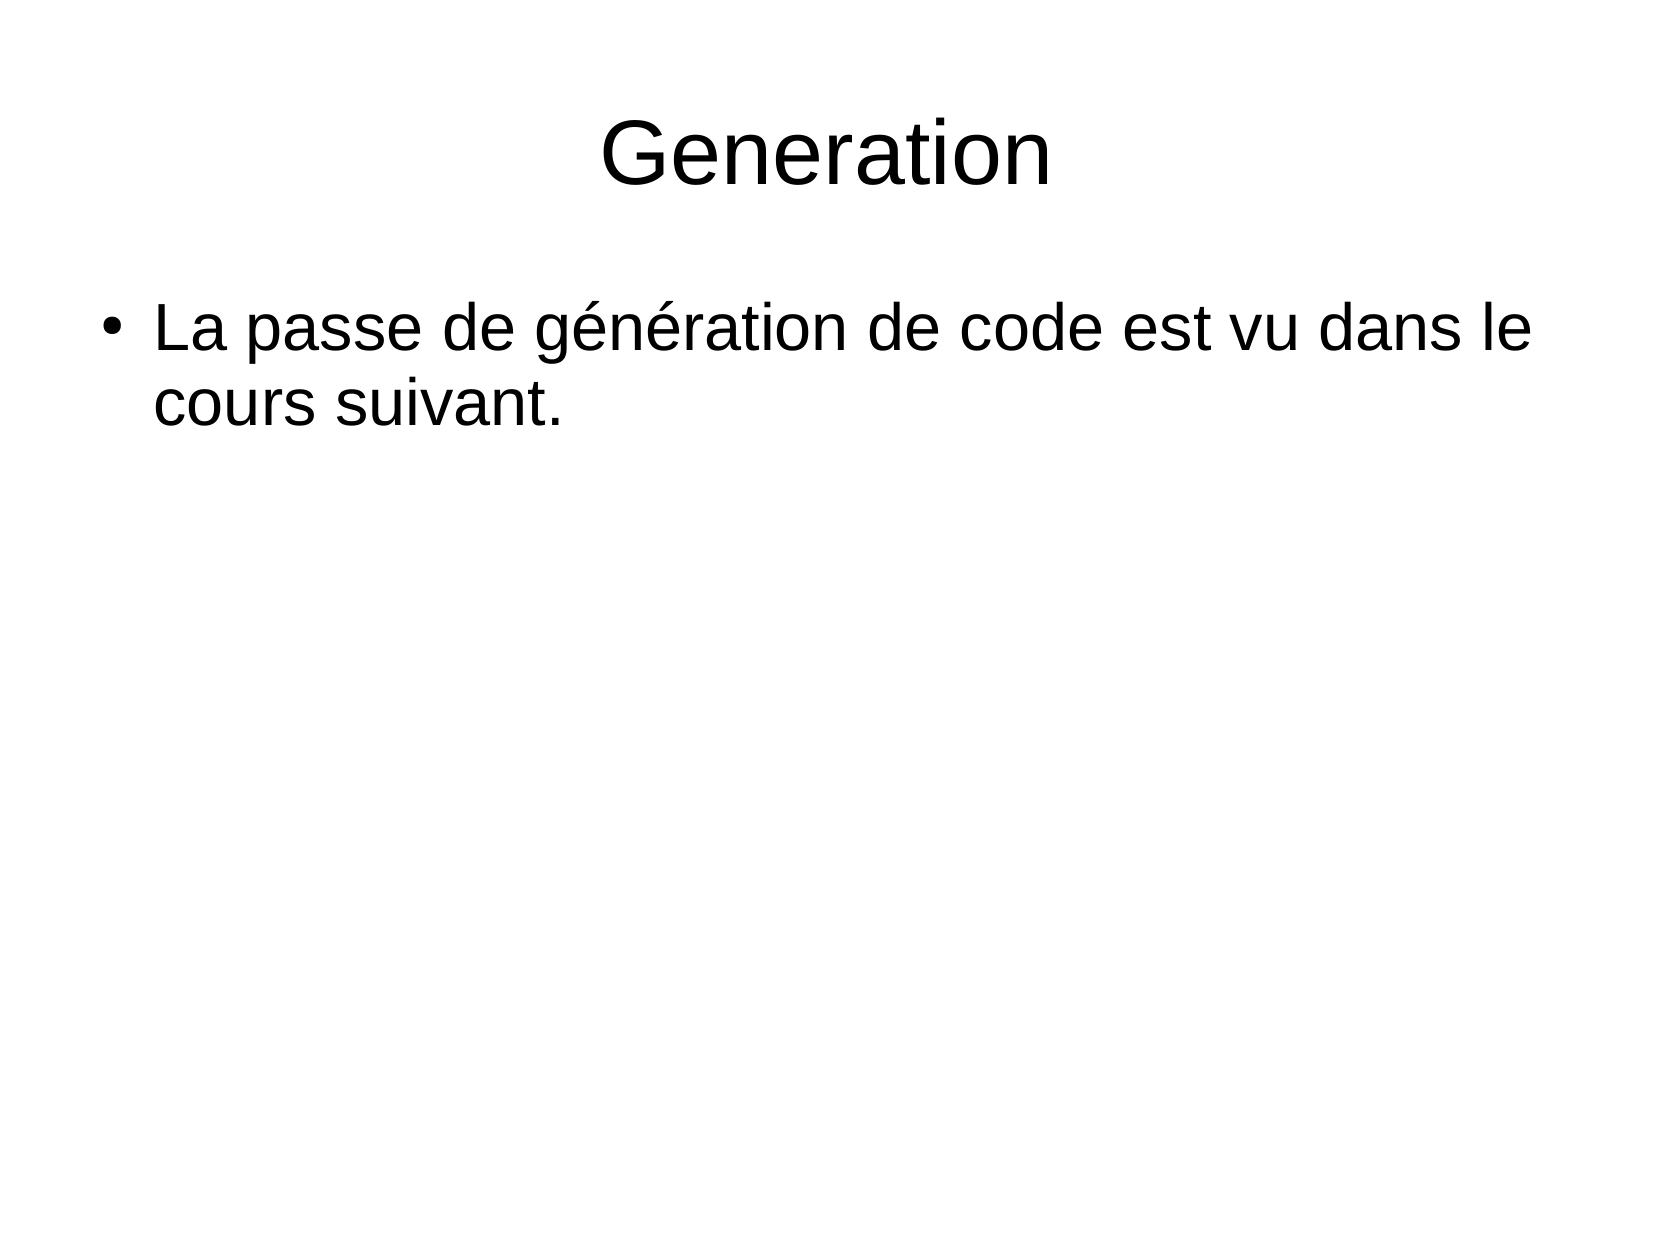

# Generation
La passe de génération de code est vu dans le cours suivant.